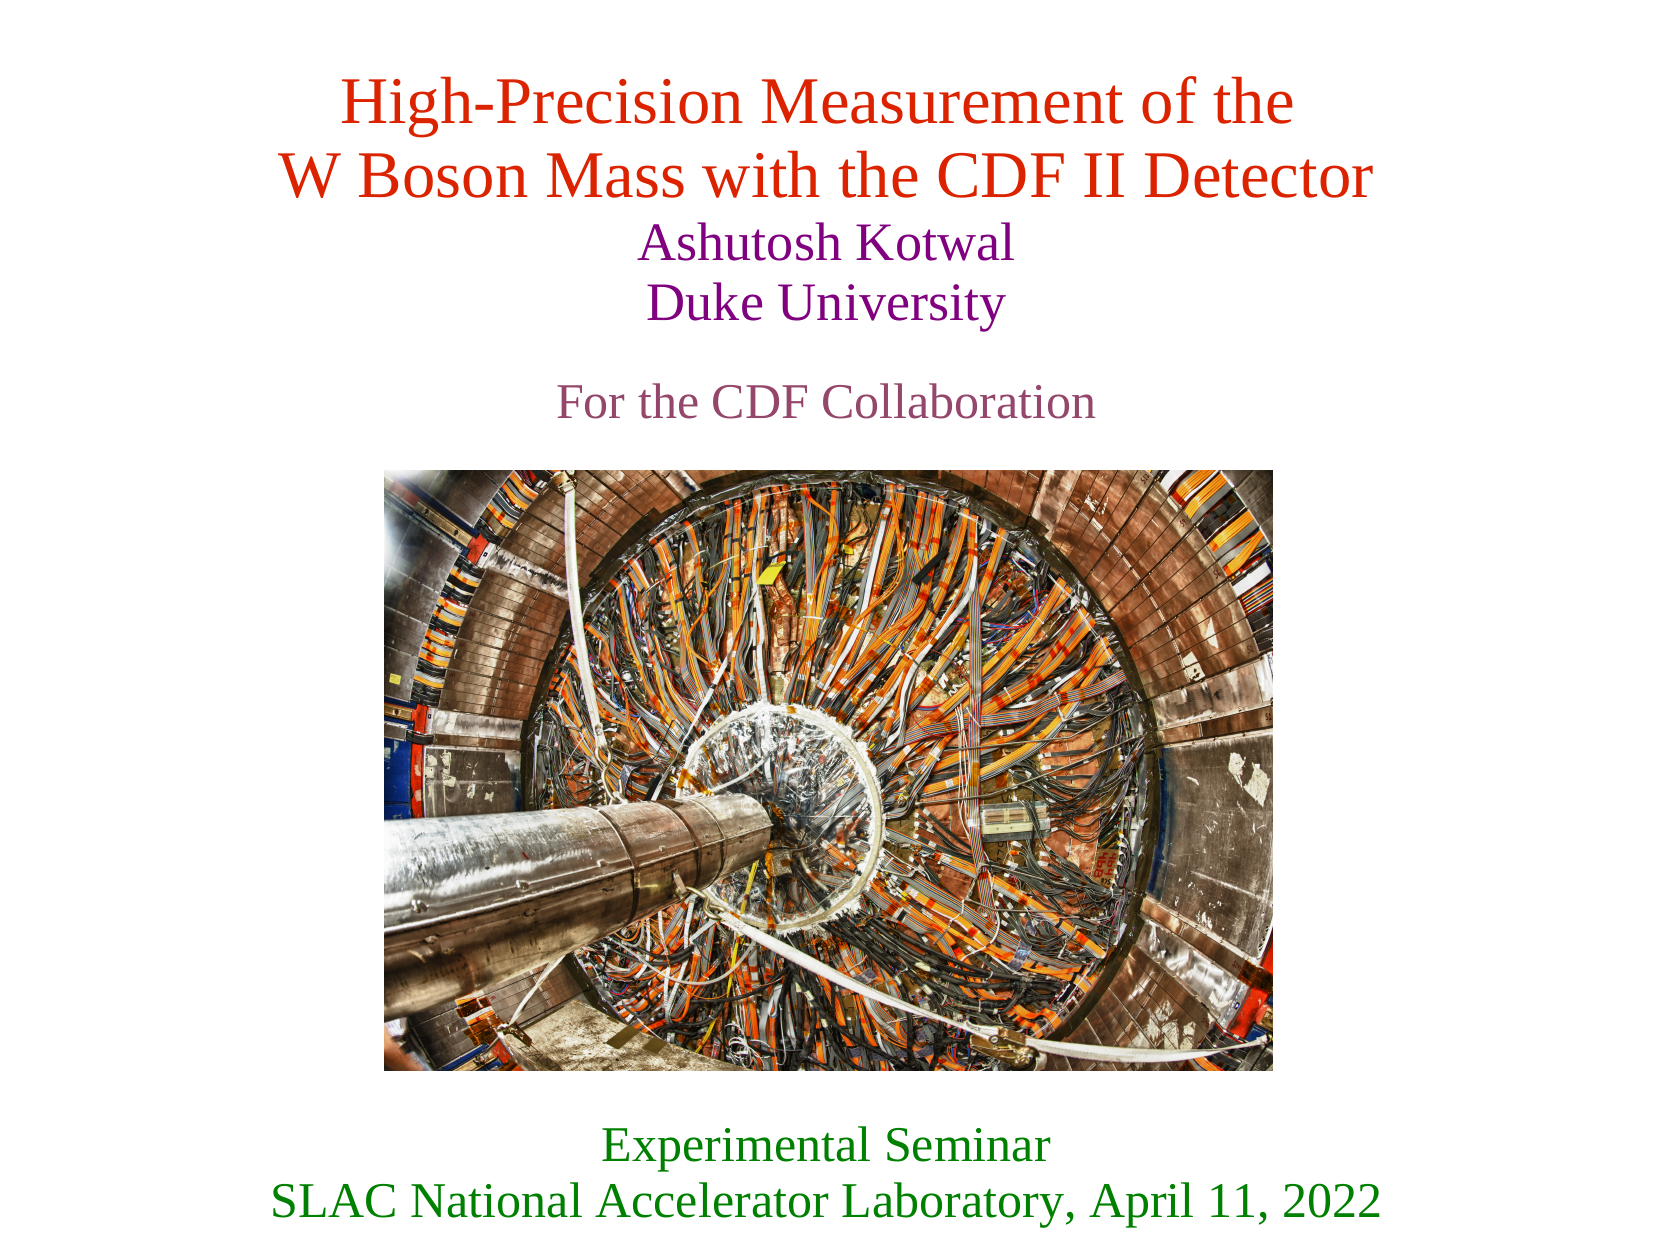

# High-Precision Measurement of the W Boson Mass with the CDF II Detector Ashutosh Kotwal Duke University
For the CDF Collaboration
Experimental Seminar
SLAC National Accelerator Laboratory, April 11, 2022